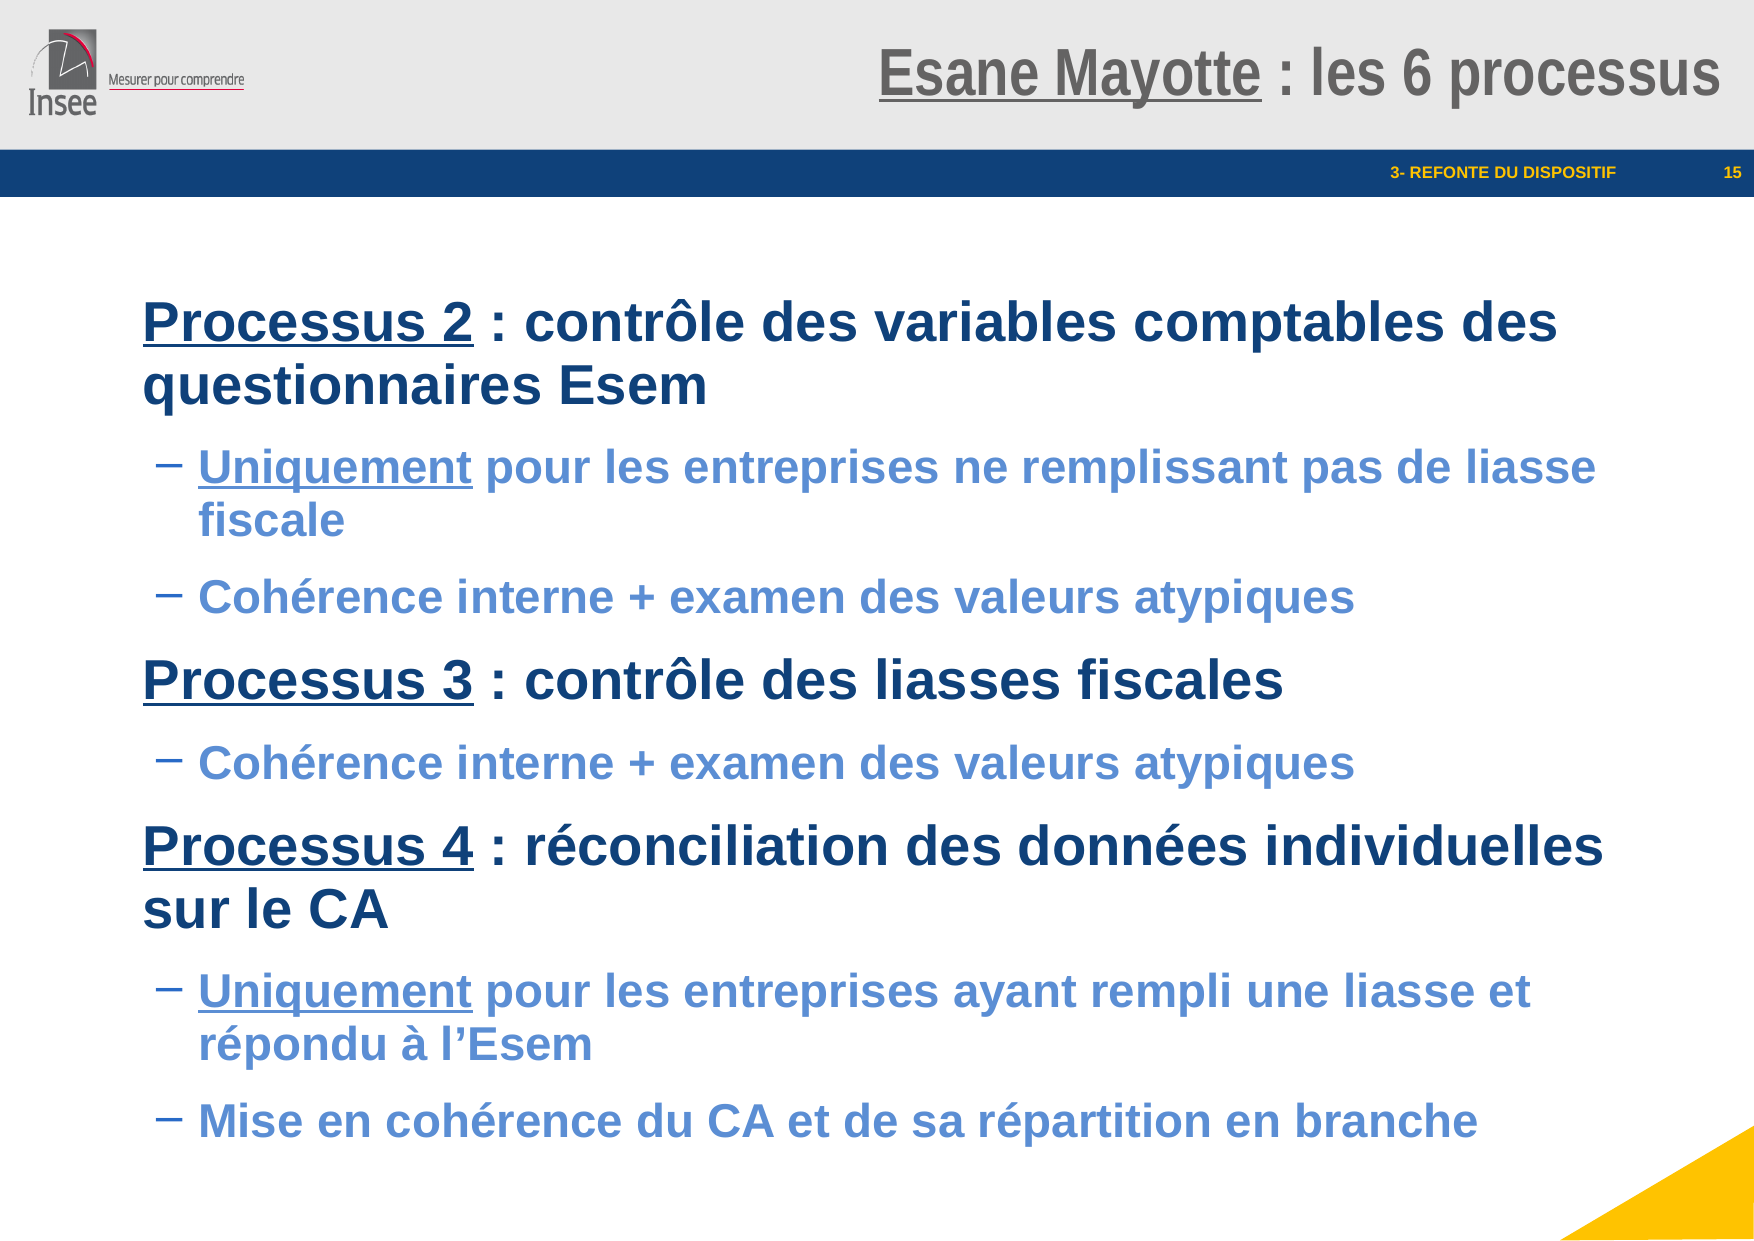

# Esane Mayotte : les 6 processus
15
Processus 2 : contrôle des variables comptables des questionnaires Esem
Uniquement pour les entreprises ne remplissant pas de liasse fiscale
Cohérence interne + examen des valeurs atypiques
Processus 3 : contrôle des liasses fiscales
Cohérence interne + examen des valeurs atypiques
Processus 4 : réconciliation des données individuelles sur le CA
Uniquement pour les entreprises ayant rempli une liasse et répondu à l’Esem
Mise en cohérence du CA et de sa répartition en branche